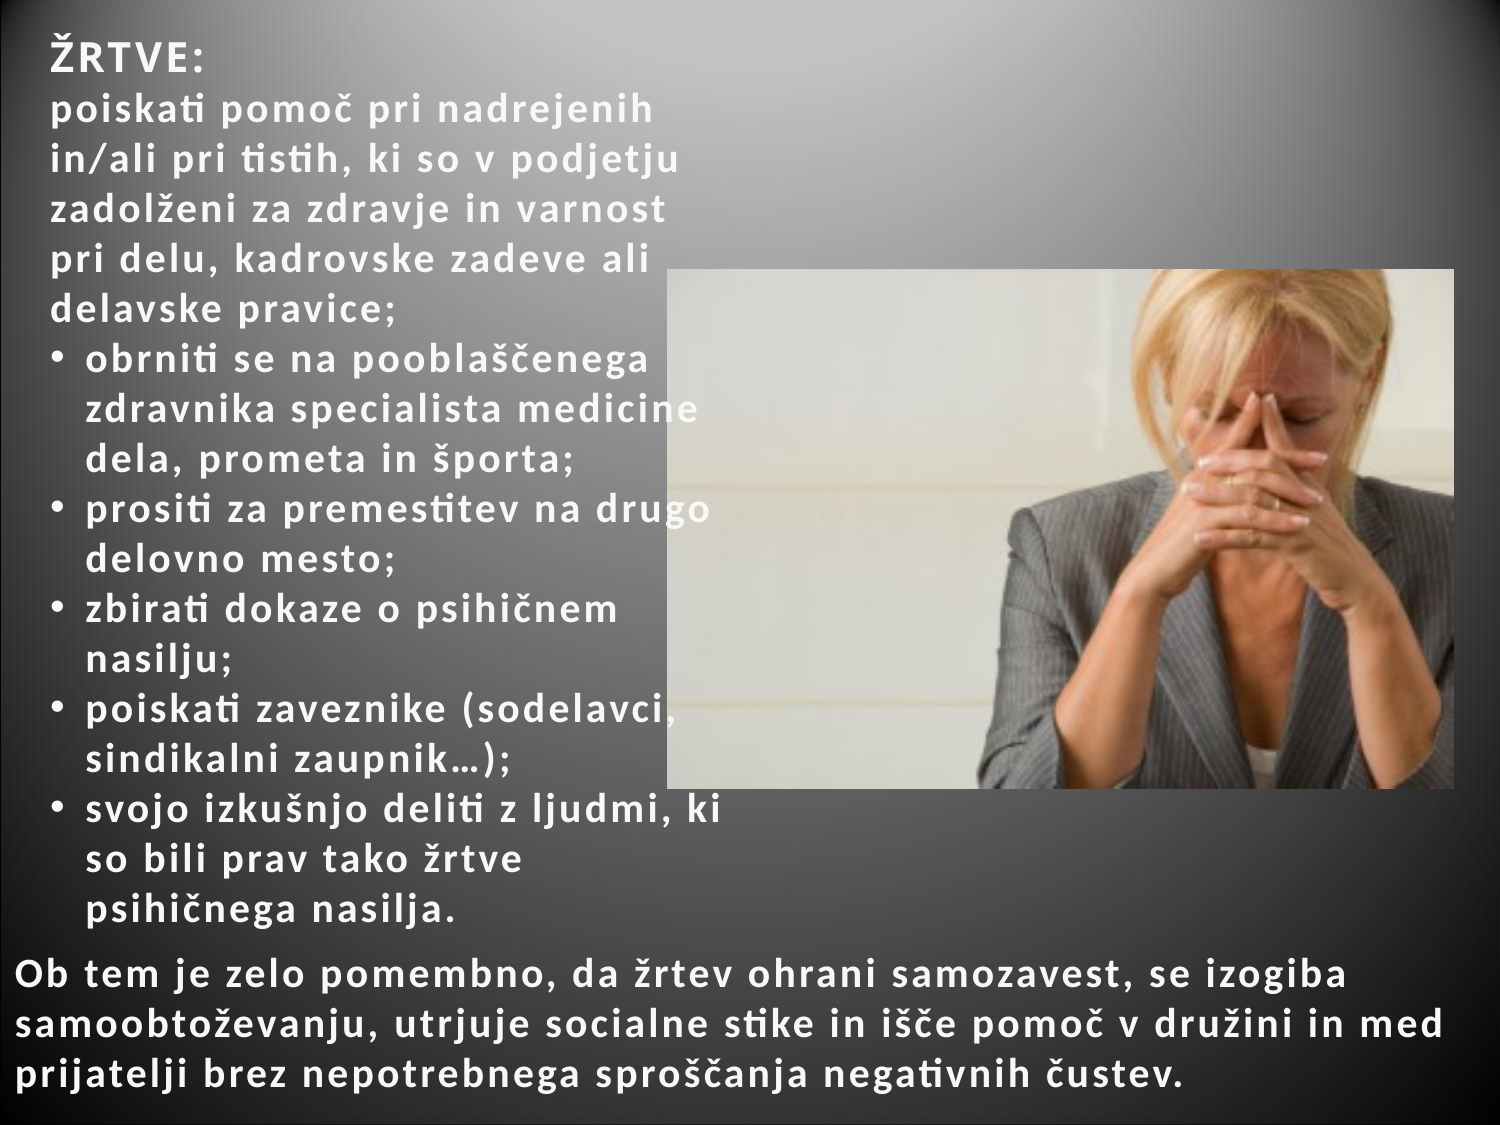

ŽRTVE:
poiskati pomoč pri nadrejenih in/ali pri tistih, ki so v podjetju zadolženi za zdravje in varnost pri delu, kadrovske zadeve ali delavske pravice;
obrniti se na pooblaščenega zdravnika specialista medicine dela, prometa in športa;
prositi za premestitev na drugo delovno mesto;
zbirati dokaze o psihičnem nasilju;
poiskati zaveznike (sodelavci, sindikalni zaupnik…);
svojo izkušnjo deliti z ljudmi, ki so bili prav tako žrtve psihičnega nasilja.
Ob tem je zelo pomembno, da žrtev ohrani samozavest, se izogiba samoobtoževanju, utrjuje socialne stike in išče pomoč v družini in med prijatelji brez nepotrebnega sproščanja negativnih čustev.